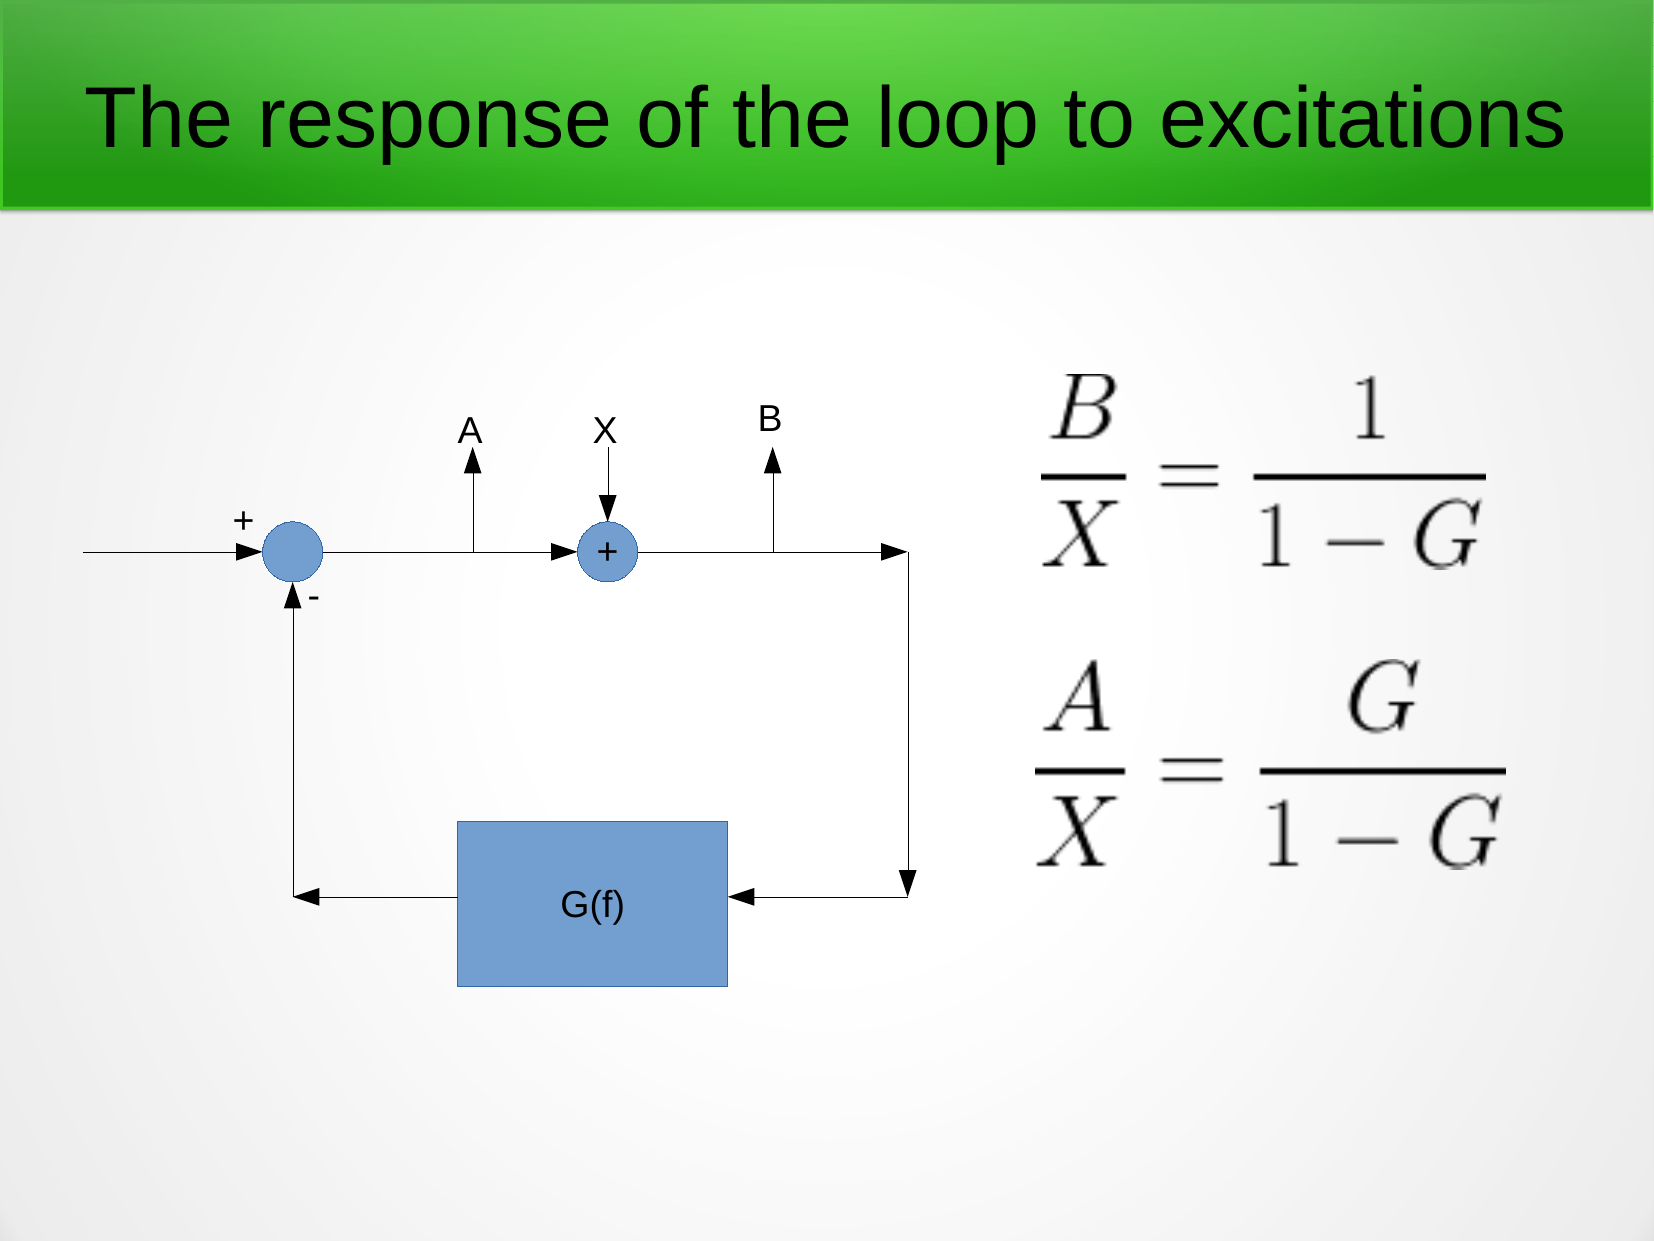

# The response of the loop to excitations
B
A
X
+
+
-
G(f)